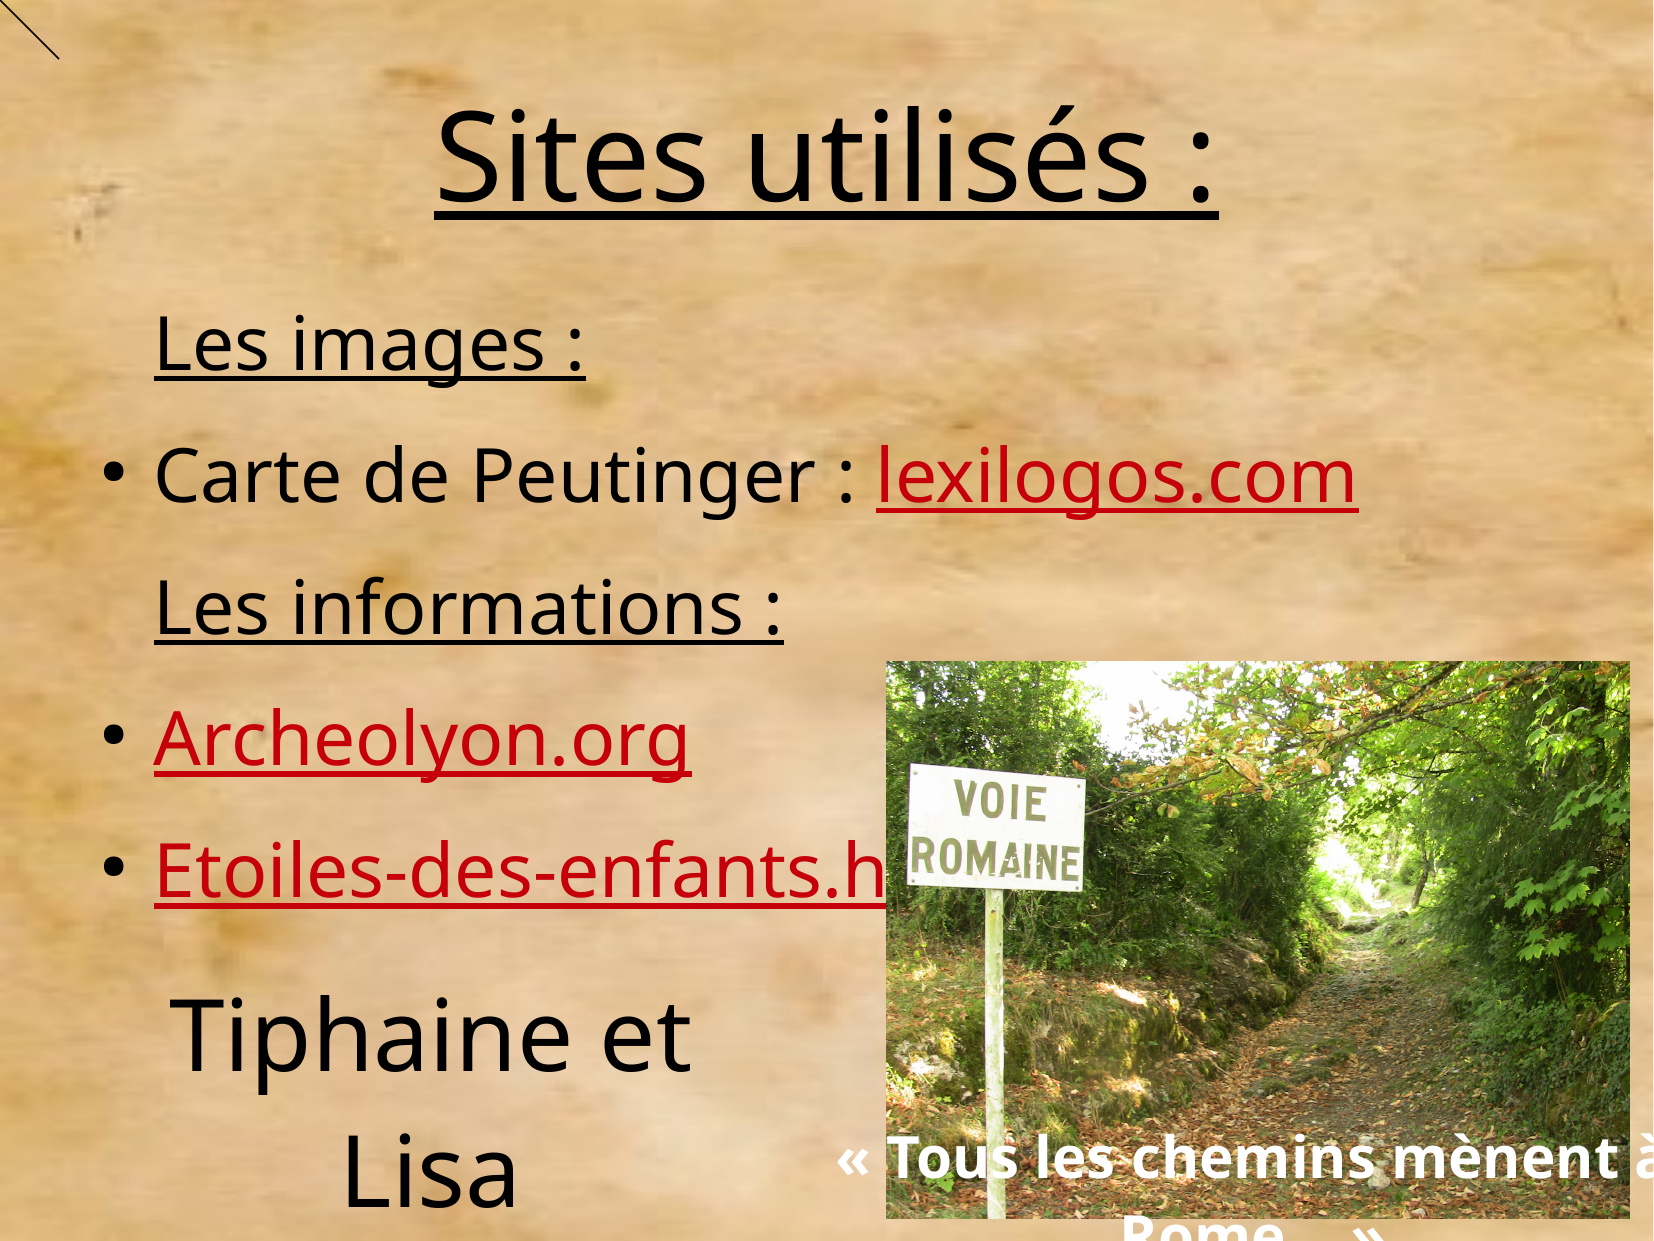

# Sites utilisés :
Les images :
Carte de Peutinger : lexilogos.com
Les informations :
Archeolyon.org
Etoiles-des-enfants.html
Tiphaine et Lisa
« Tous les chemins mènent à Rome... »